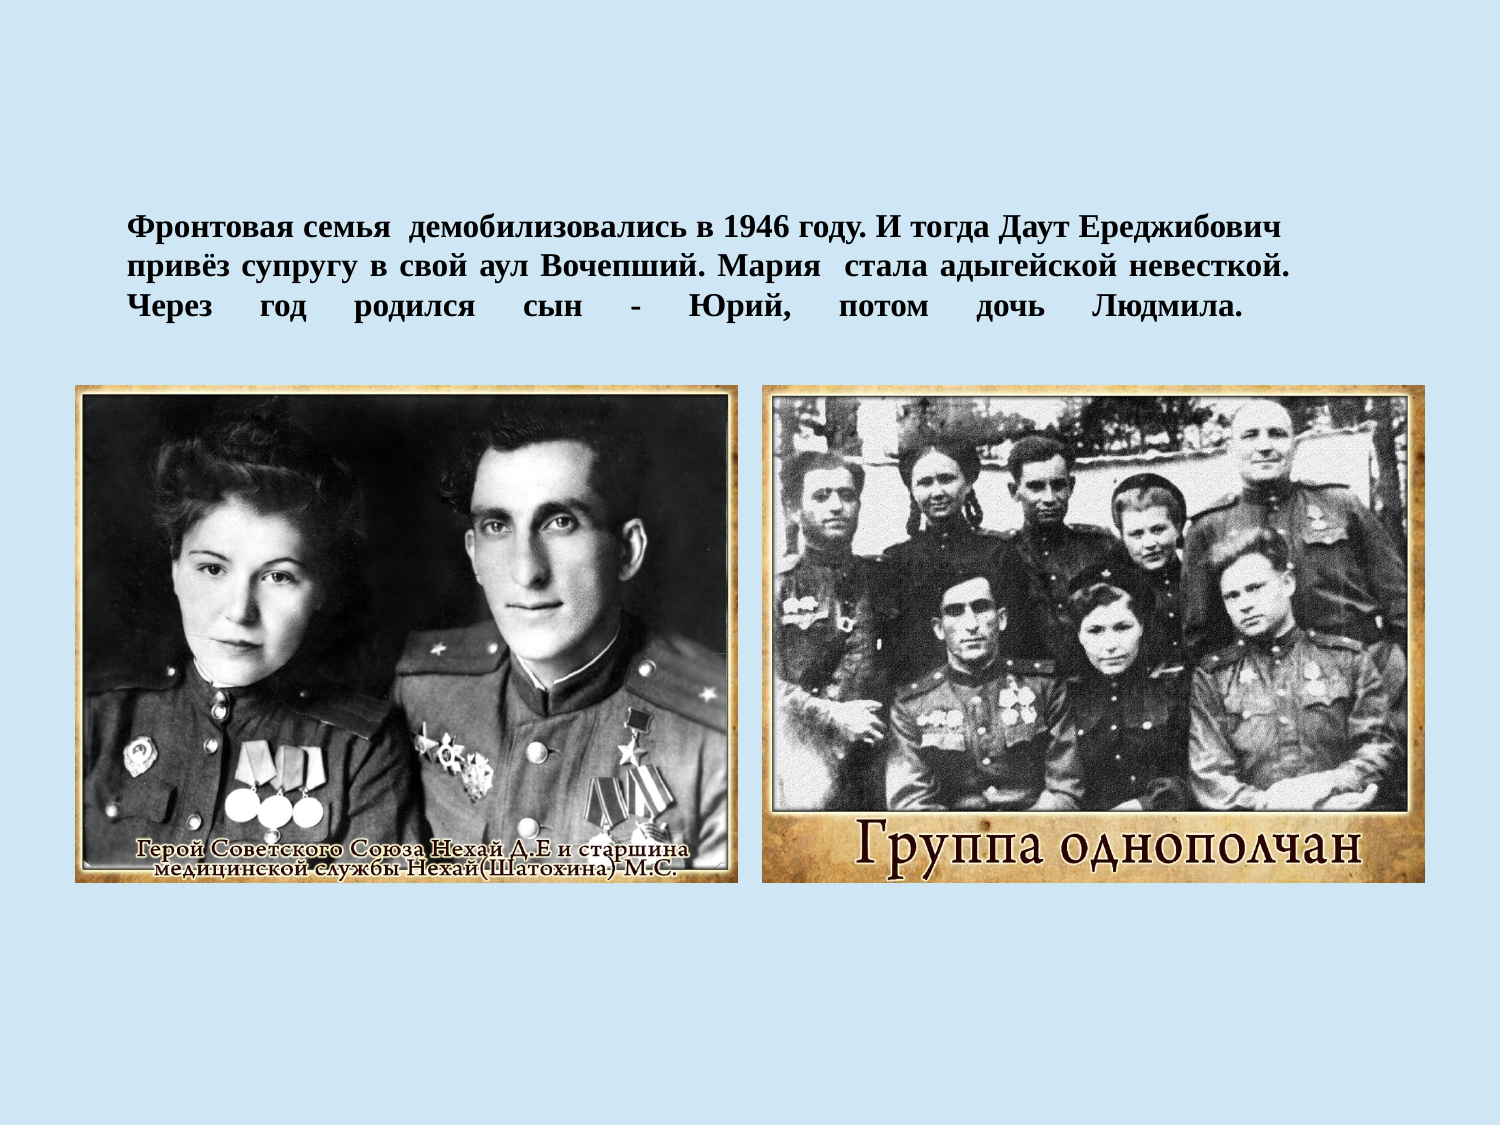

# Фронтовая семья демобилизовались в 1946 году. И тогда Даут Ереджибович привёз супругу в свой аул Вочепший. Мария стала адыгейской невесткой. Через год родился сын - Юрий, потом дочь Людмила.